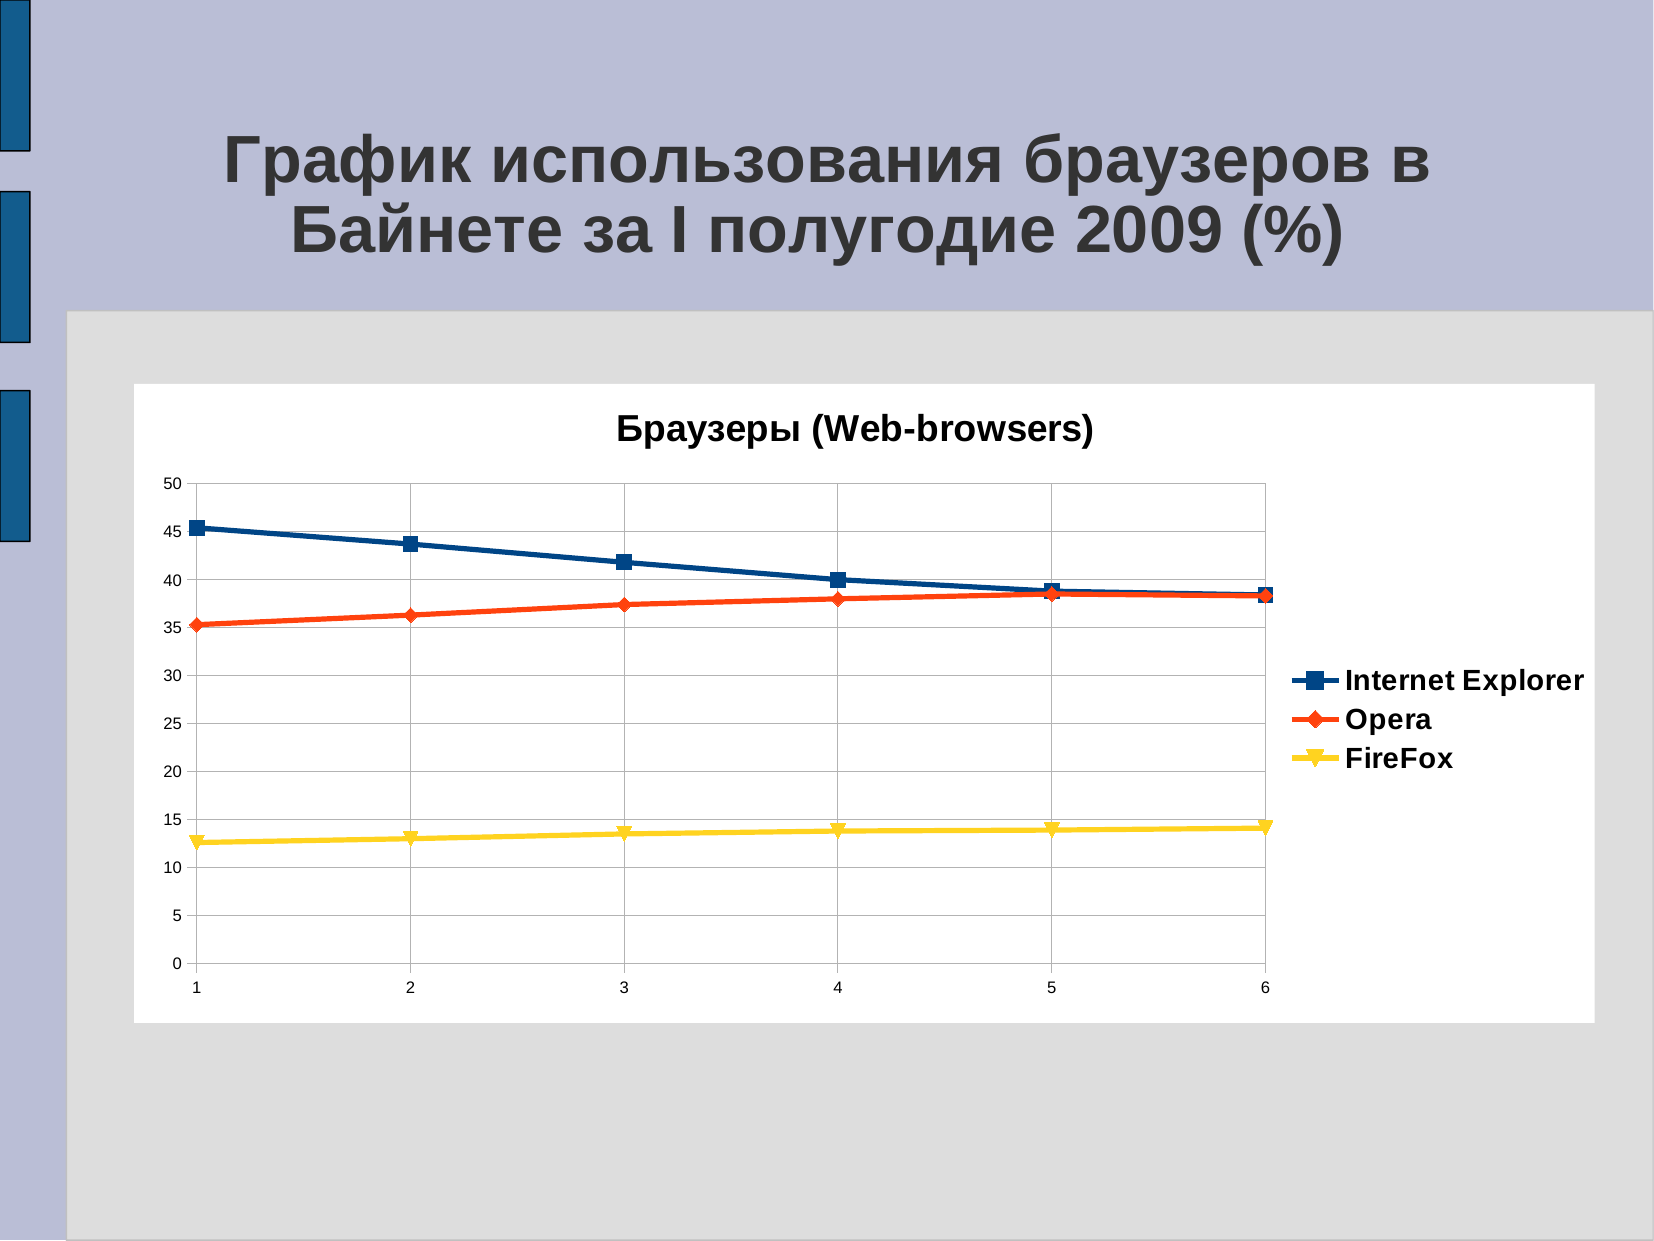

# График использования браузеров в Байнете за I полугодие 2009 (%)
### Chart: Браузеры (Web-browsers)
| Category | Internet Explorer | Opera | FireFox |
|---|---|---|---|
| 1 | 45.4 | 35.3 | 12.6 |
| 2 | 43.7 | 36.3 | 13.0 |
| 3 | 41.8 | 37.4 | 13.5 |
| 4 | 40.0 | 38.0 | 13.8 |
| 5 | 38.8 | 38.5 | 13.9 |
| 6 | 38.4 | 38.3 | 14.1 |